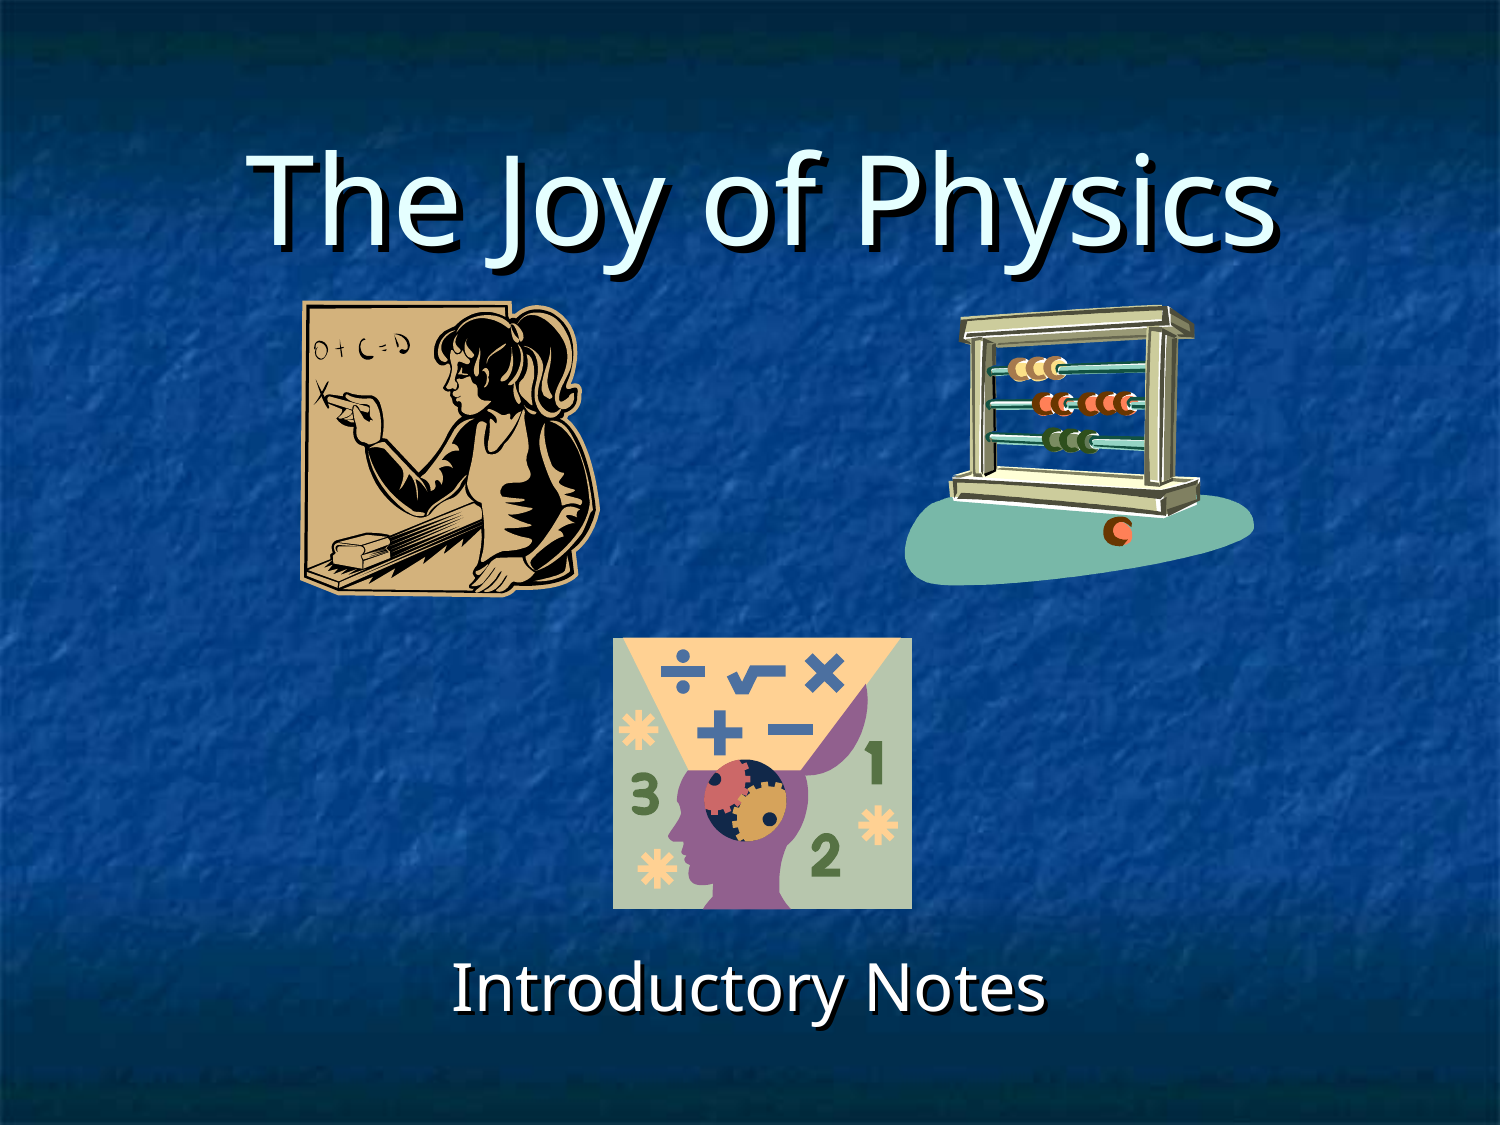

# The Joy of Physics
Introductory Notes